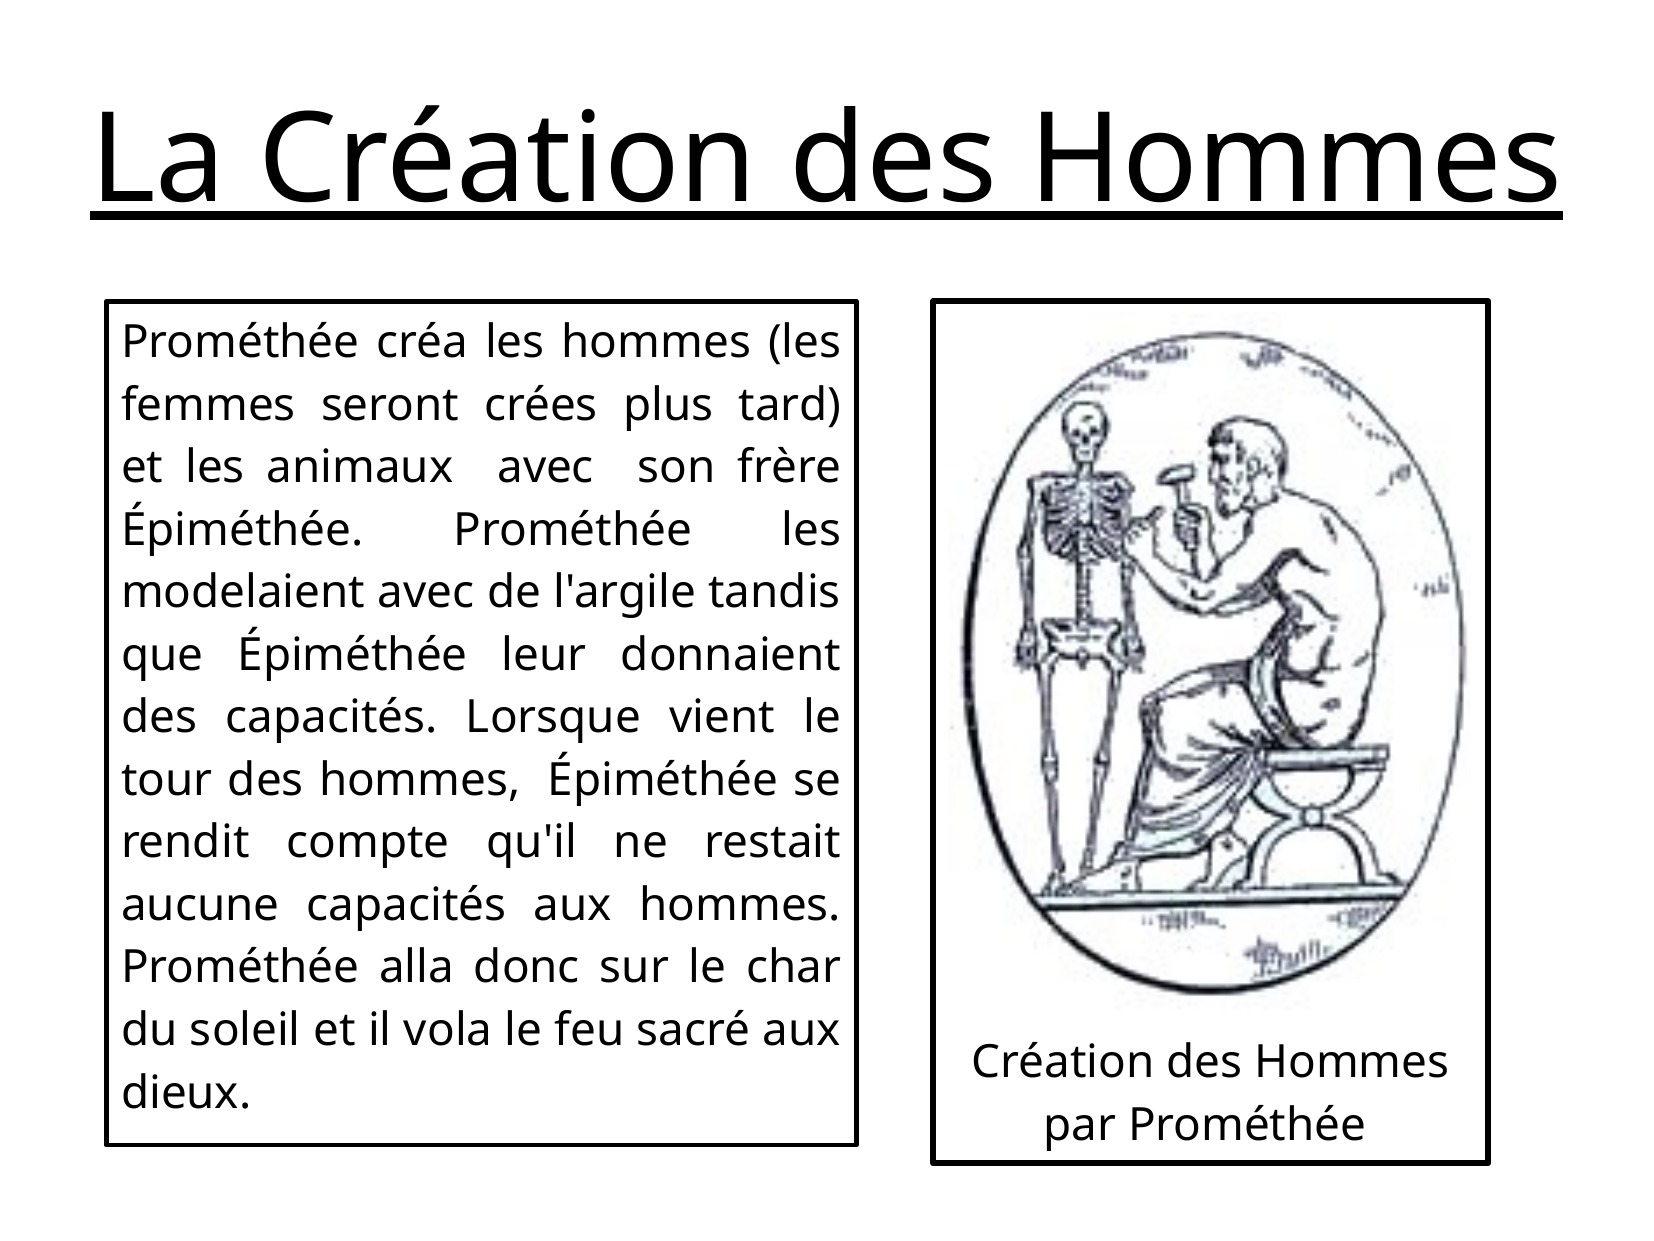

# La Création des Hommes
Prométhée créa les hommes (les femmes seront crées plus tard) et les animaux avec son frère Épiméthée. Prométhée les modelaient avec de l'argile tandis que Épiméthée leur donnaient des capacités. Lorsque vient le tour des hommes,  Épiméthée se rendit compte qu'il ne restait aucune capacités aux hommes. Prométhée alla donc sur le char du soleil et il vola le feu sacré aux dieux.
Création des Hommes par Prométhée